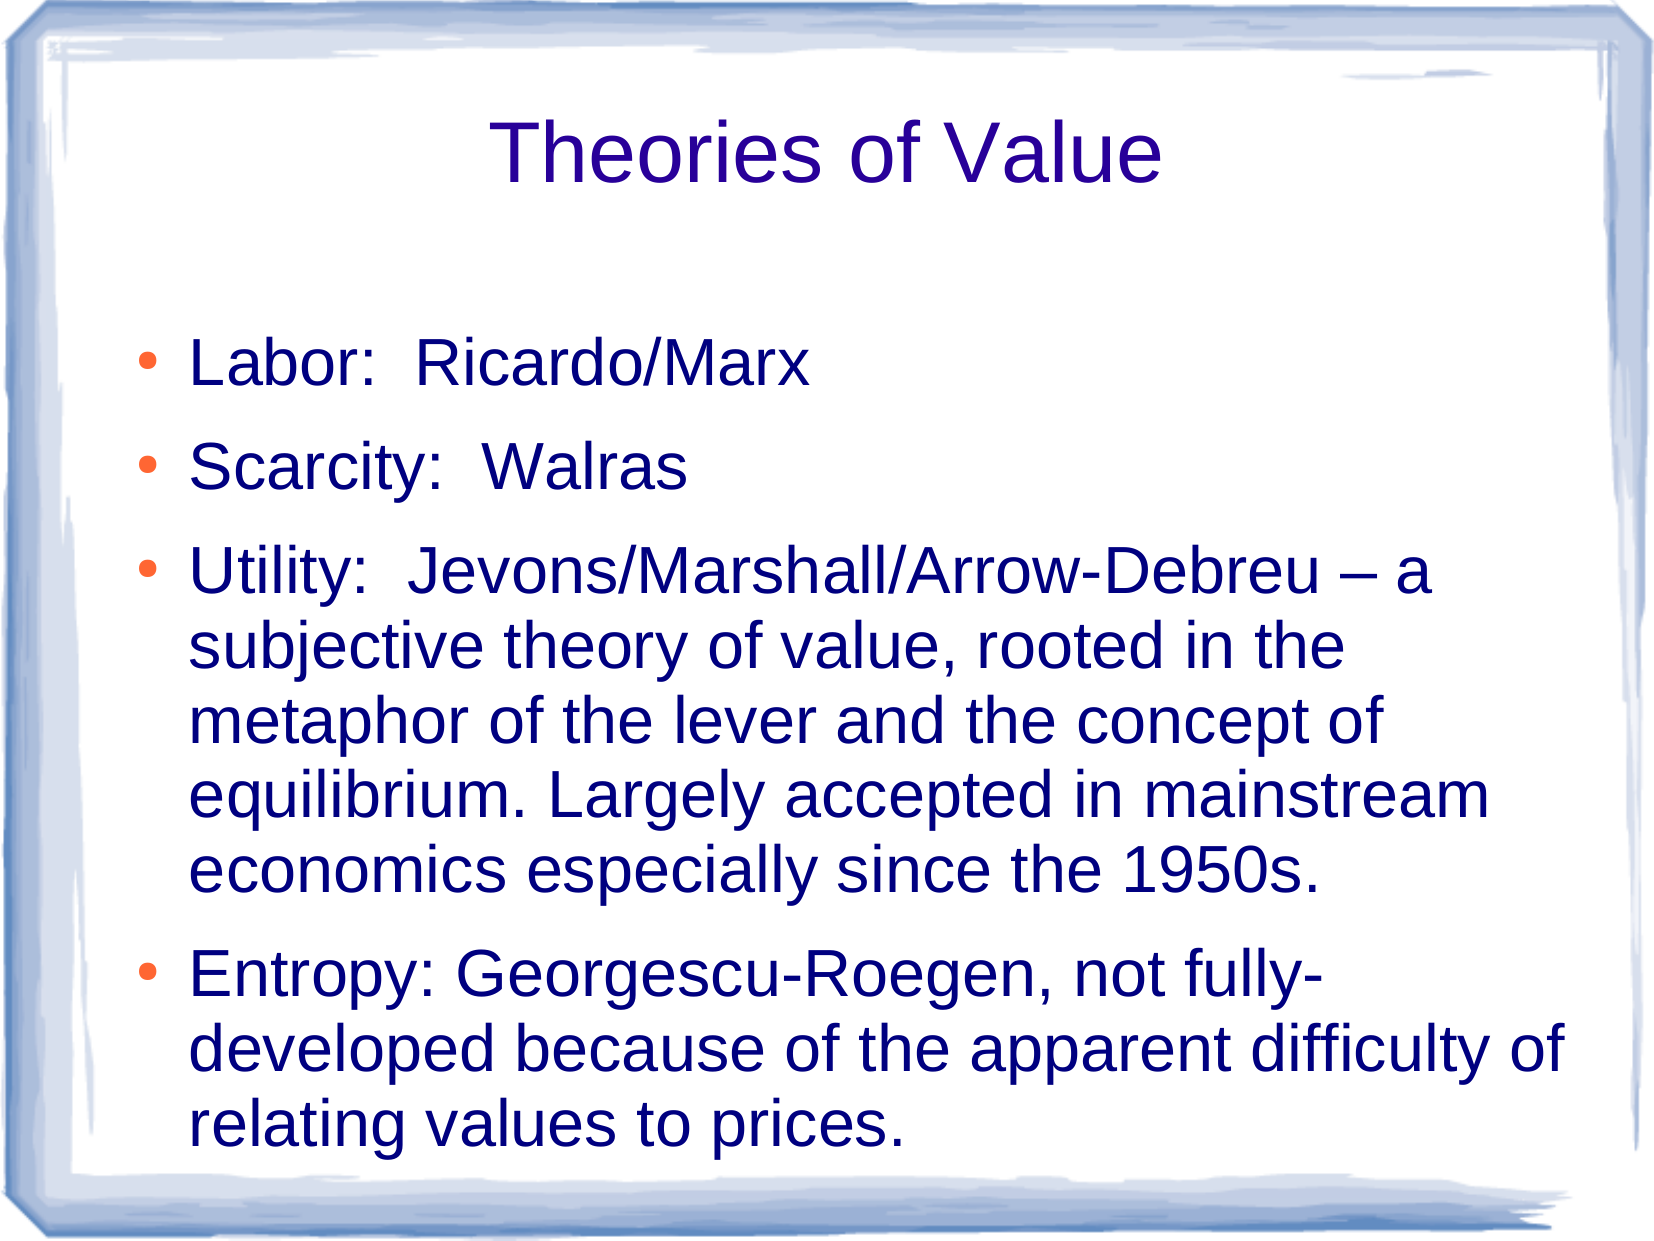

# Theories of Value
Labor: Ricardo/Marx
Scarcity: Walras
Utility: Jevons/Marshall/Arrow-Debreu – a subjective theory of value, rooted in the metaphor of the lever and the concept of equilibrium. Largely accepted in mainstream economics especially since the 1950s.
Entropy: Georgescu-Roegen, not fully-developed because of the apparent difficulty of relating values to prices.